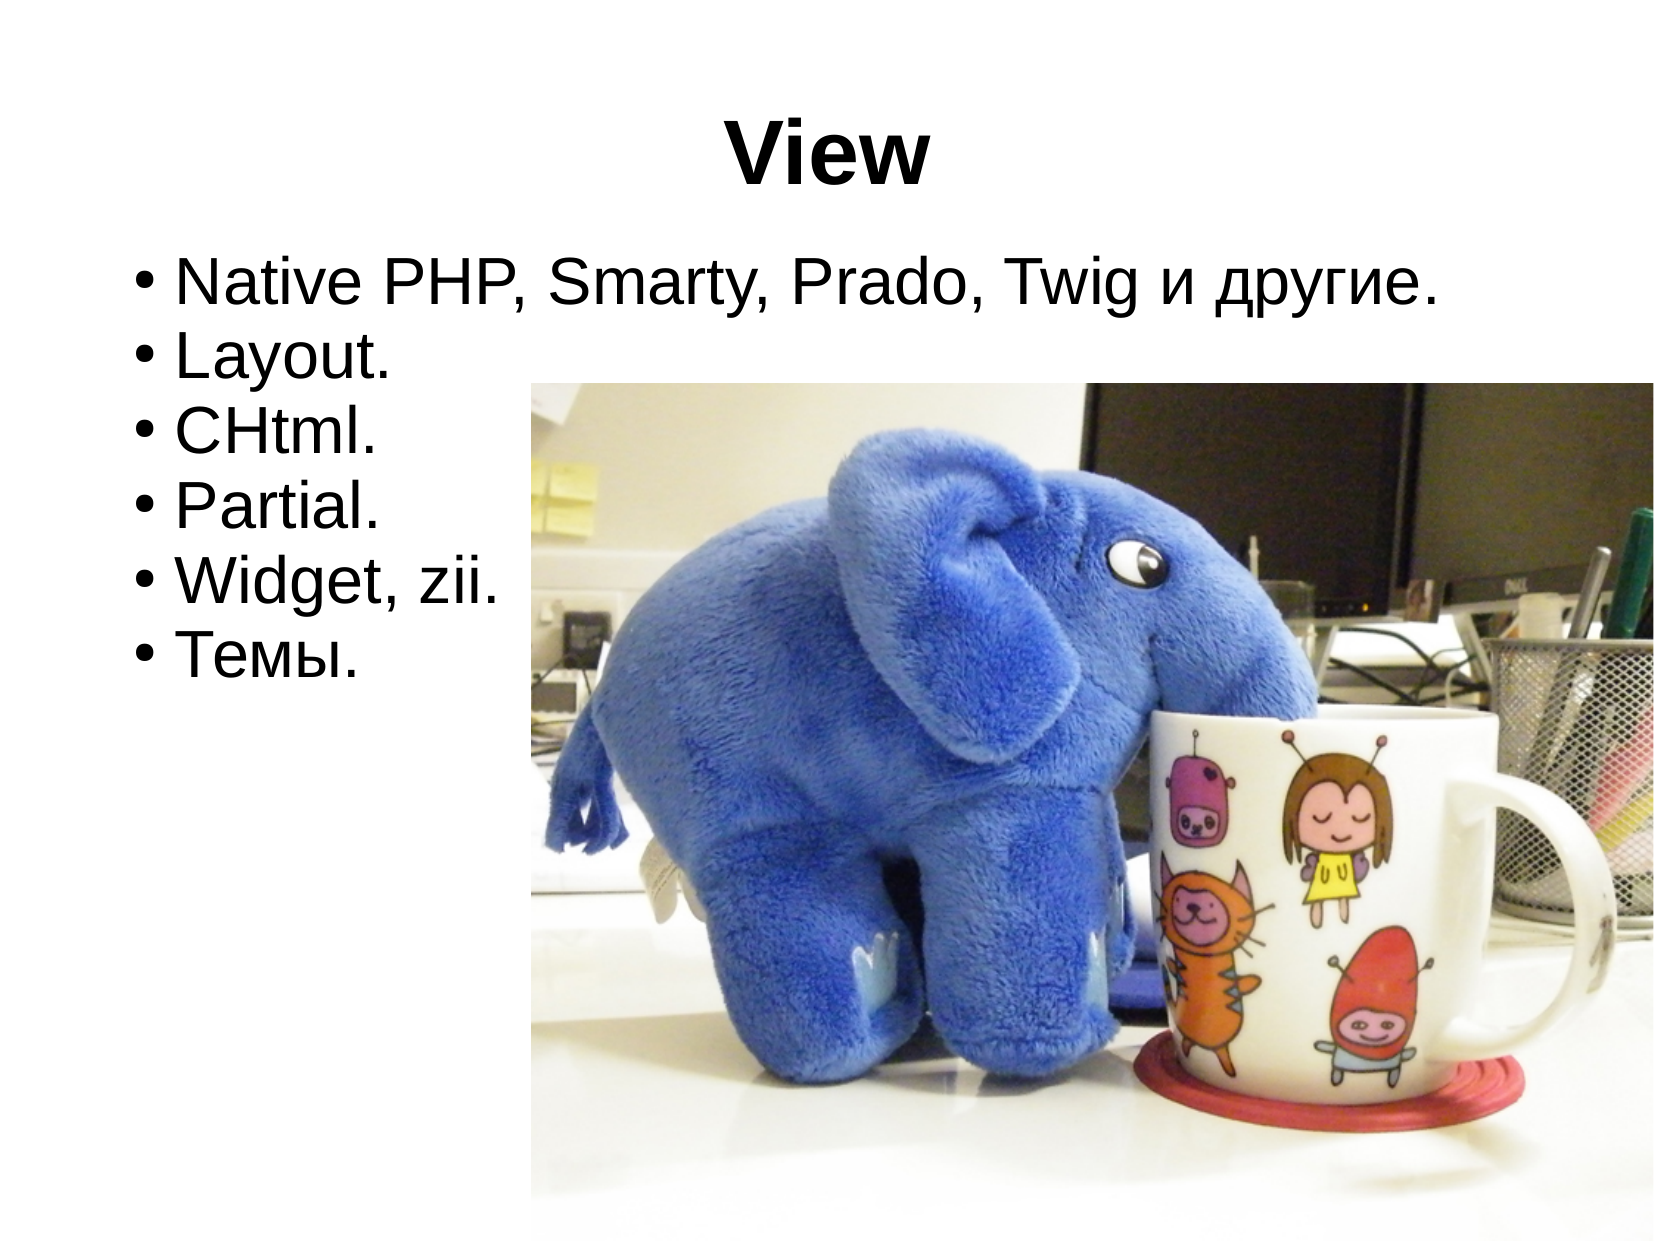

# View
 Native PHP, Smarty, Prado, Twig и другие.
 Layout.
 CHtml.
 Partial.
 Widget, zii.
 Темы.
9